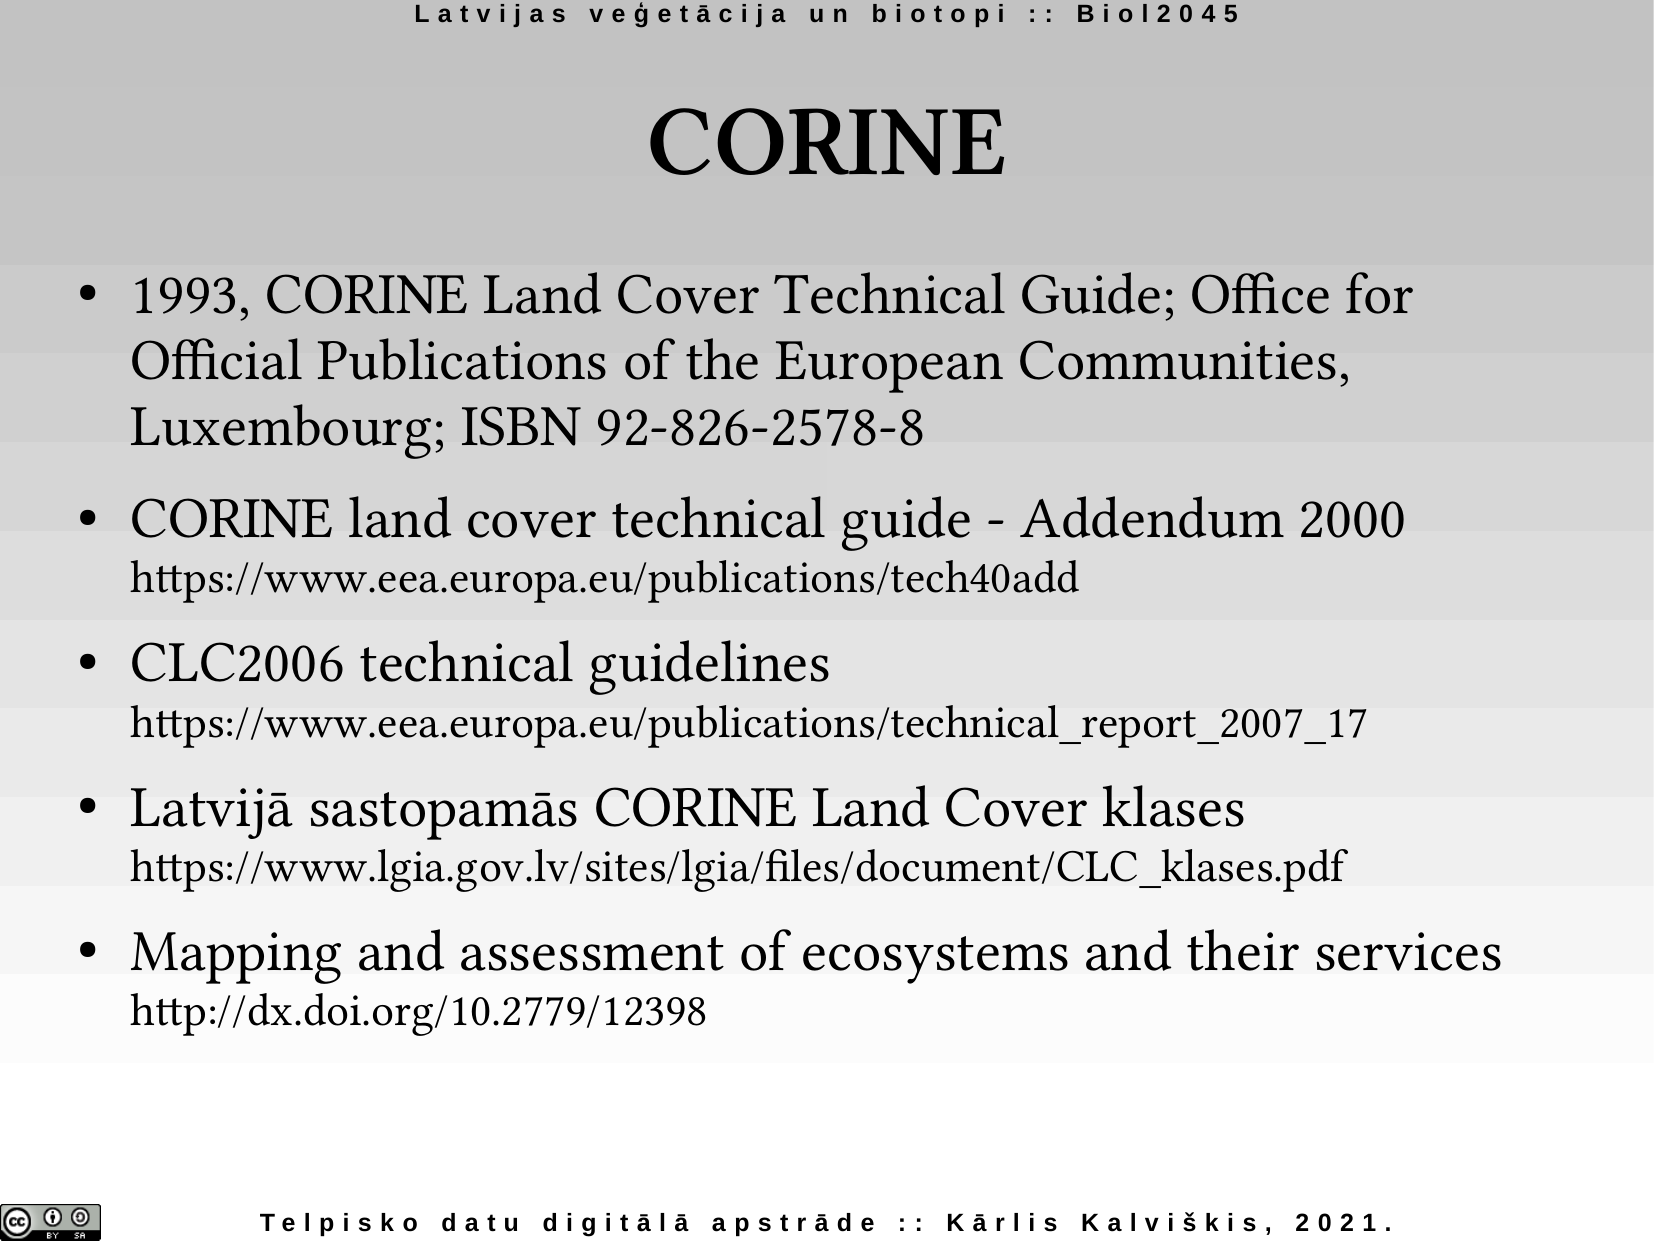

# CORINE
1993, CORINE Land Cover Technical Guide; Office for Official Publications of the European Communities, Luxembourg; ISBN 92-826-2578-8
CORINE land cover technical guide - Addendum 2000
https://www.eea.europa.eu/publications/tech40add
CLC2006 technical guidelines
https://www.eea.europa.eu/publications/technical_report_2007_17
Latvijā sastopamās CORINE Land Cover klases
https://www.lgia.gov.lv/sites/lgia/files/document/CLC_klases.pdf
Mapping and assessment of ecosystems and their services
http://dx.doi.org/10.2779/12398